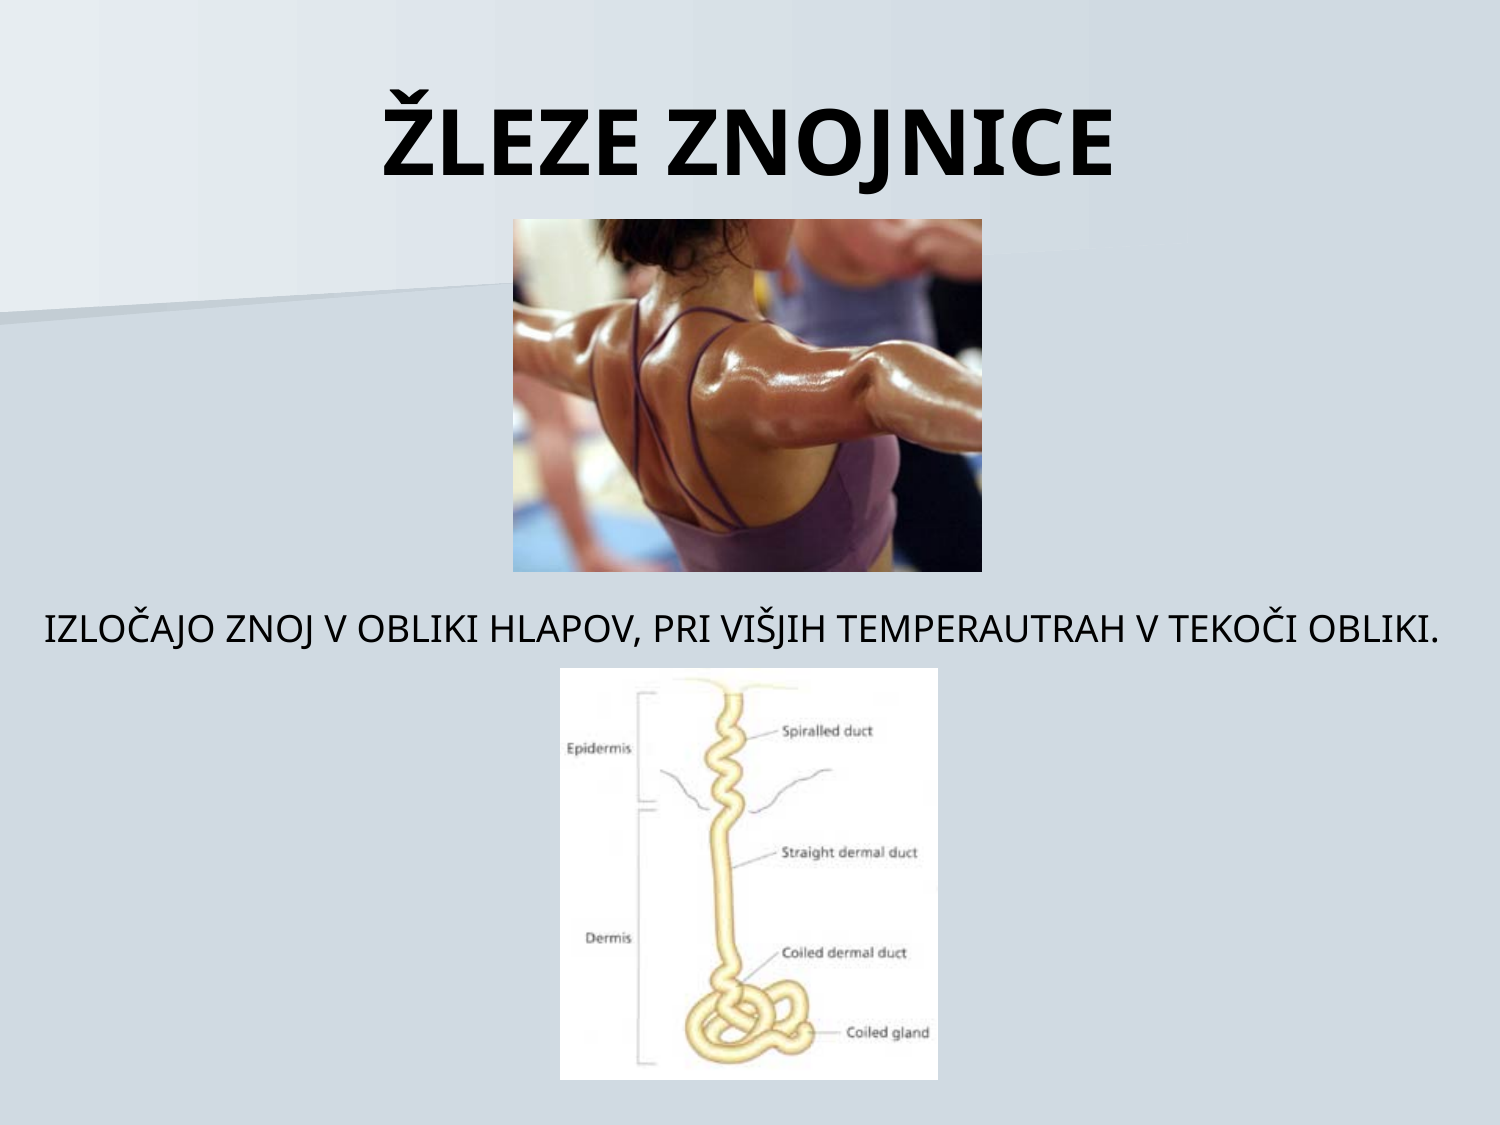

# ŽLEZE ZNOJNICE
IZLOČAJO ZNOJ V OBLIKI HLAPOV, PRI VIŠJIH TEMPERAUTRAH V TEKOČI OBLIKI.